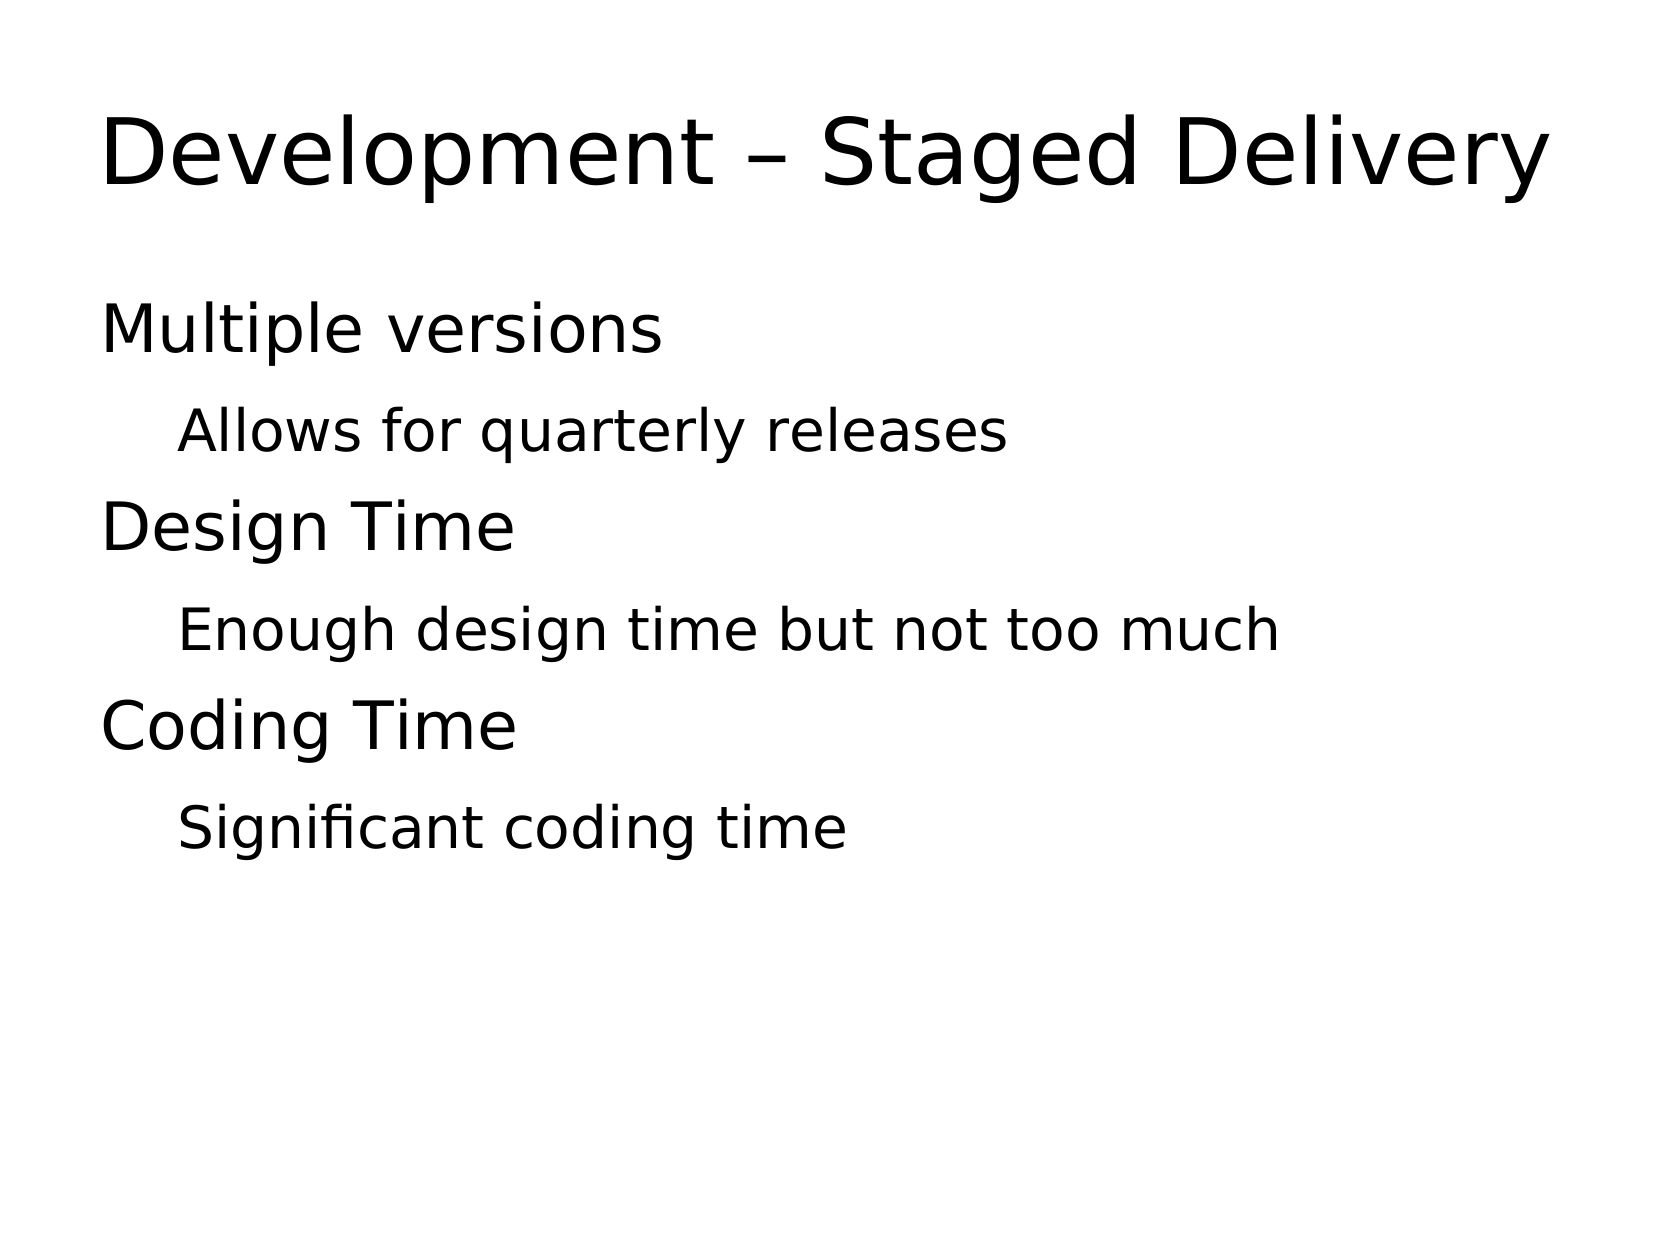

# Development – Staged Delivery
Multiple versions
Allows for quarterly releases
Design Time
Enough design time but not too much
Coding Time
Significant coding time